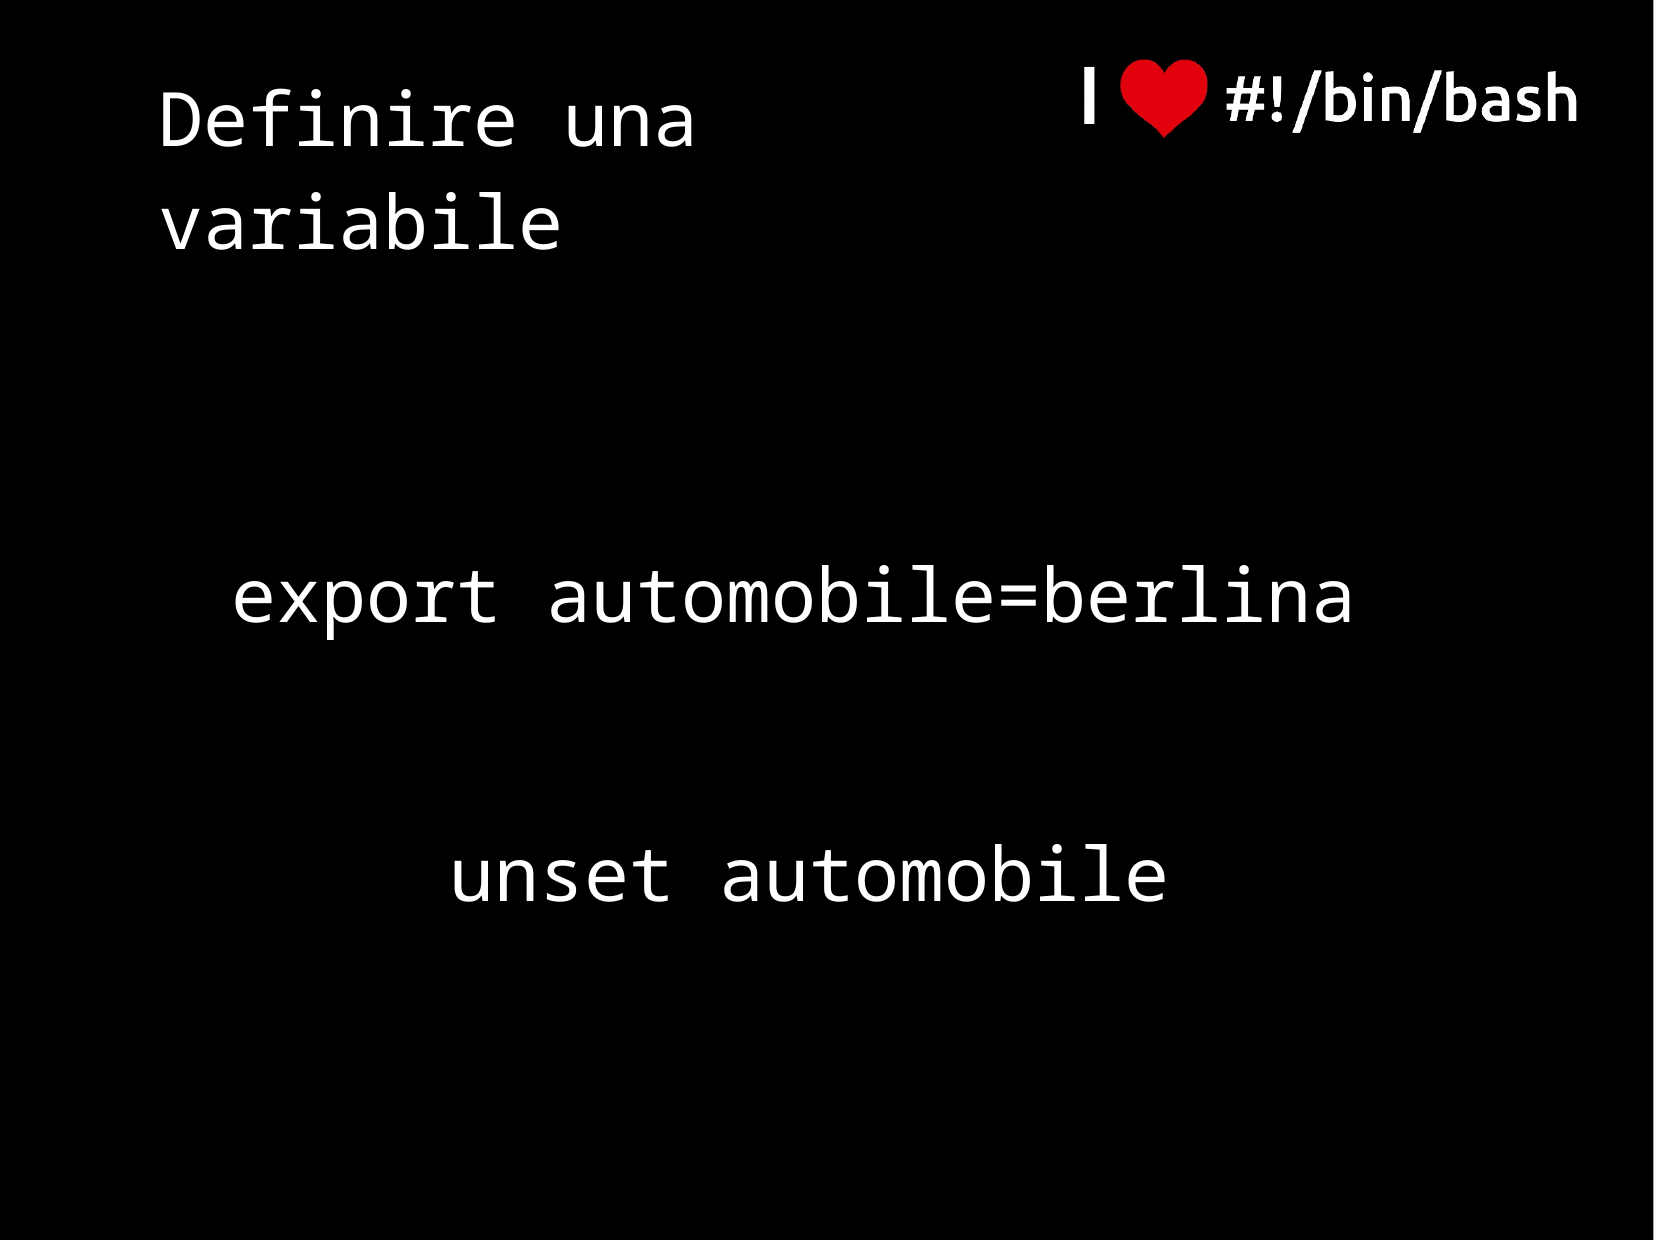

Definire una
variabile
export automobile=berlina
unset automobile